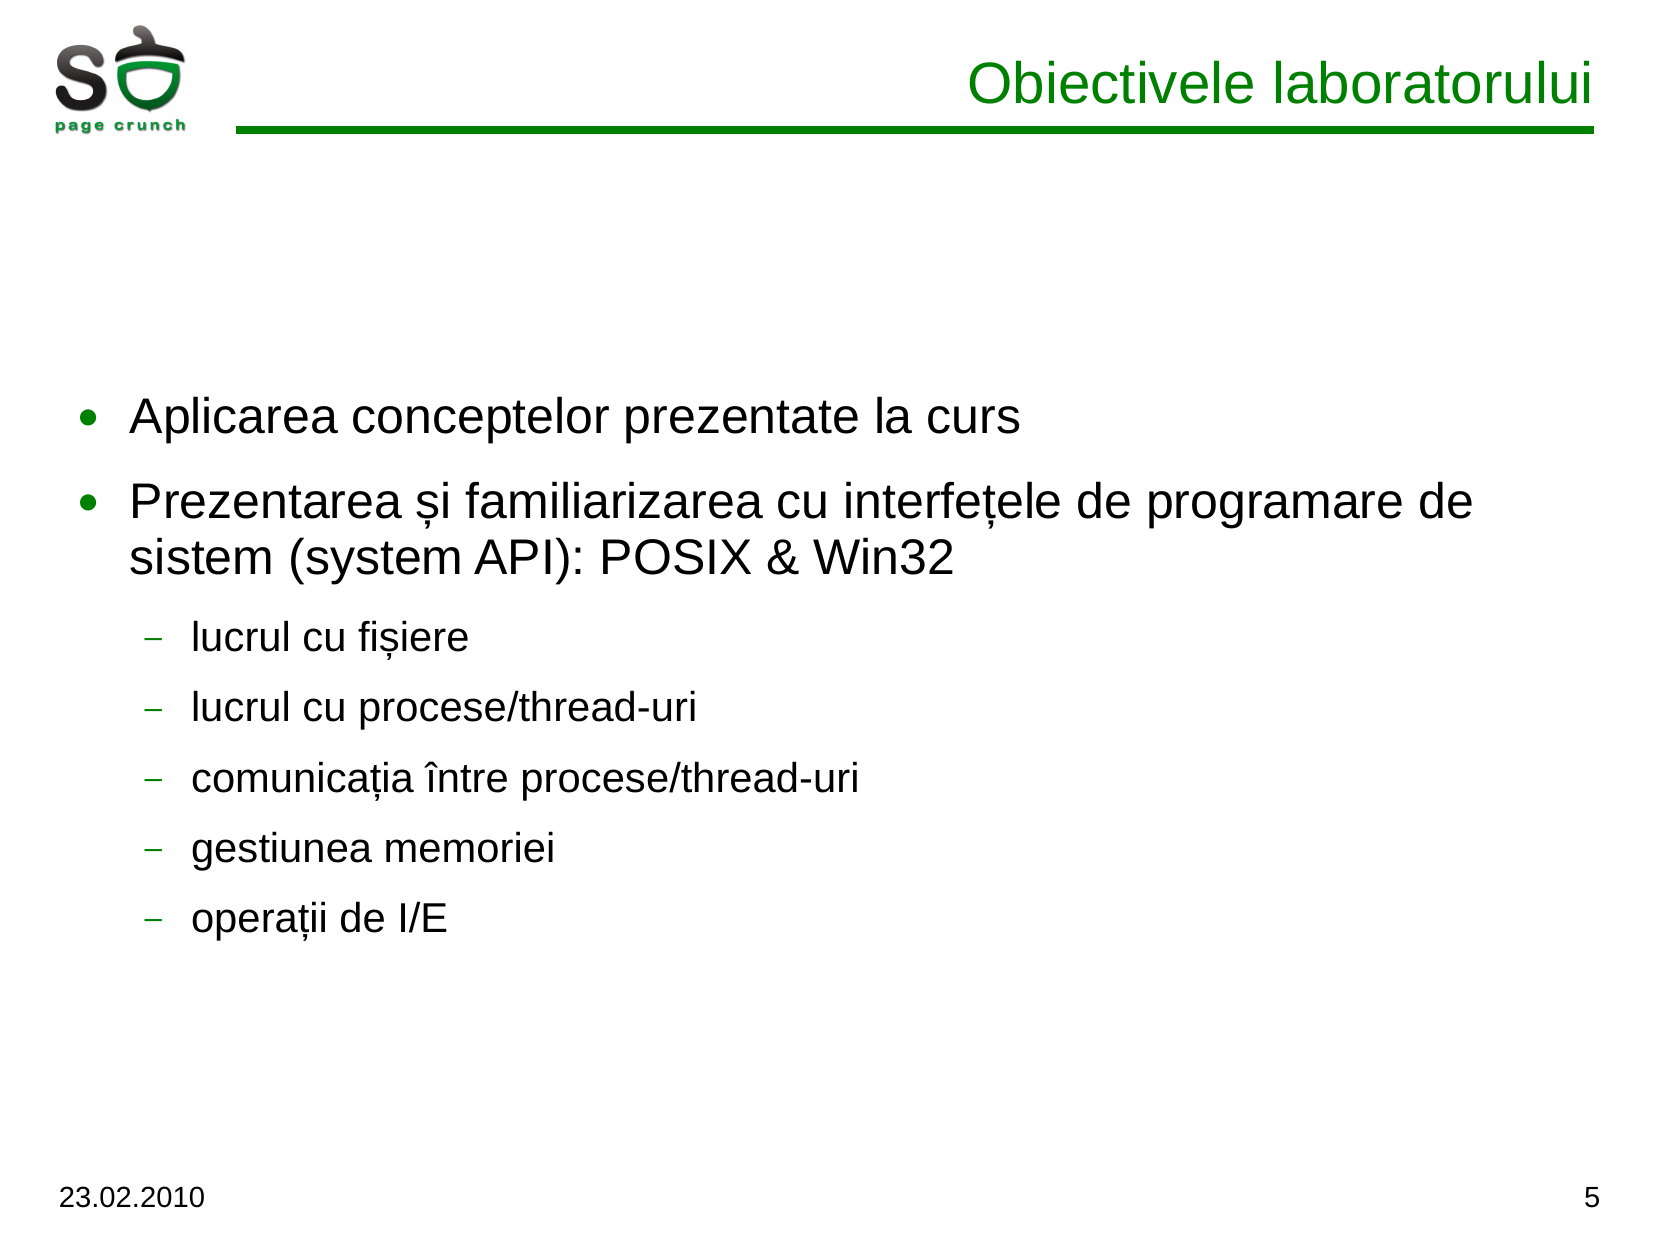

# Obiectivele laboratorului
Aplicarea conceptelor prezentate la curs
Prezentarea și familiarizarea cu interfețele de programare de sistem (system API): POSIX & Win32
lucrul cu fișiere
lucrul cu procese/thread-uri
comunicația între procese/thread-uri
gestiunea memoriei
operații de I/E
23.02.2010
5